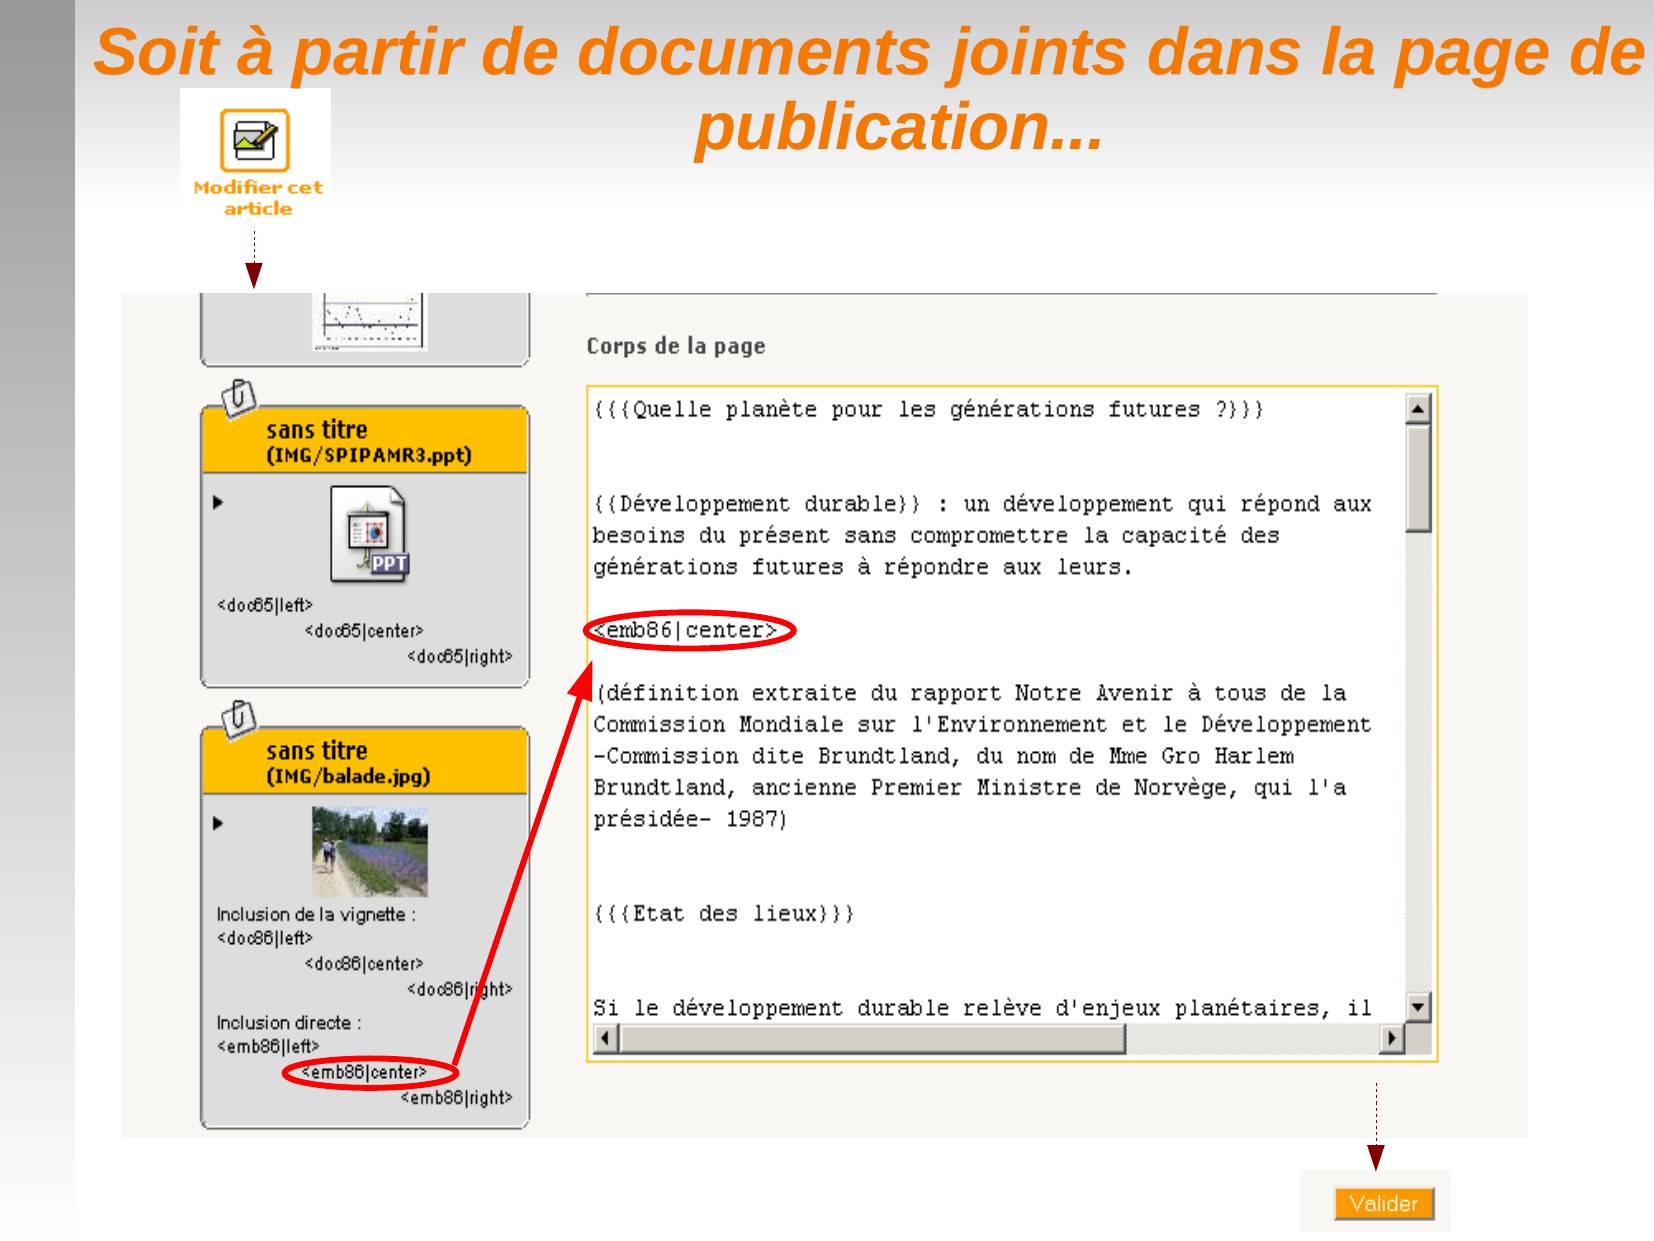

# Soit à partir de documents joints dans la page de publication...